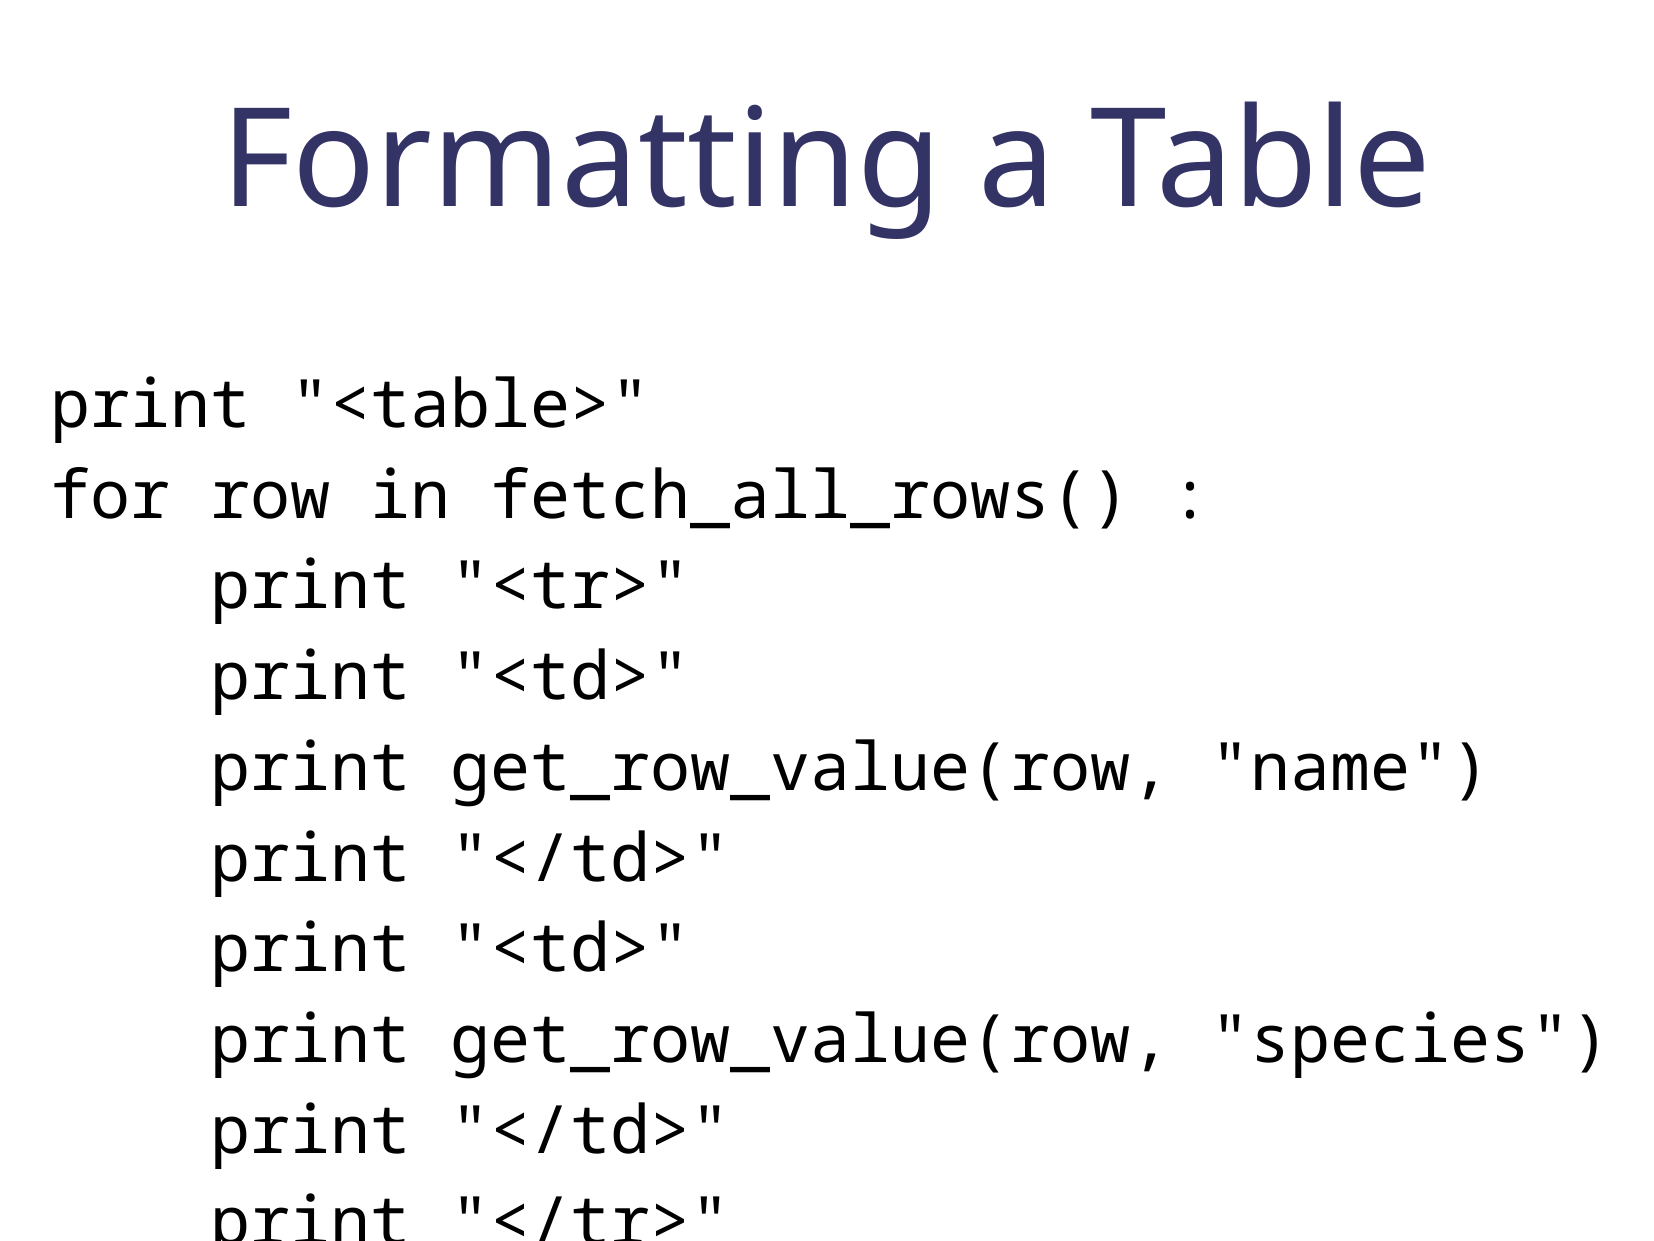

# Formatting a Table
print "<table>"
for row in fetch_all_rows() :
 print "<tr>"
 print "<td>"
 print get_row_value(row, "name")
 print "</td>"
 print "<td>"
 print get_row_value(row, "species")
 print "</td>"
 print "</tr>"
Print "</table>"